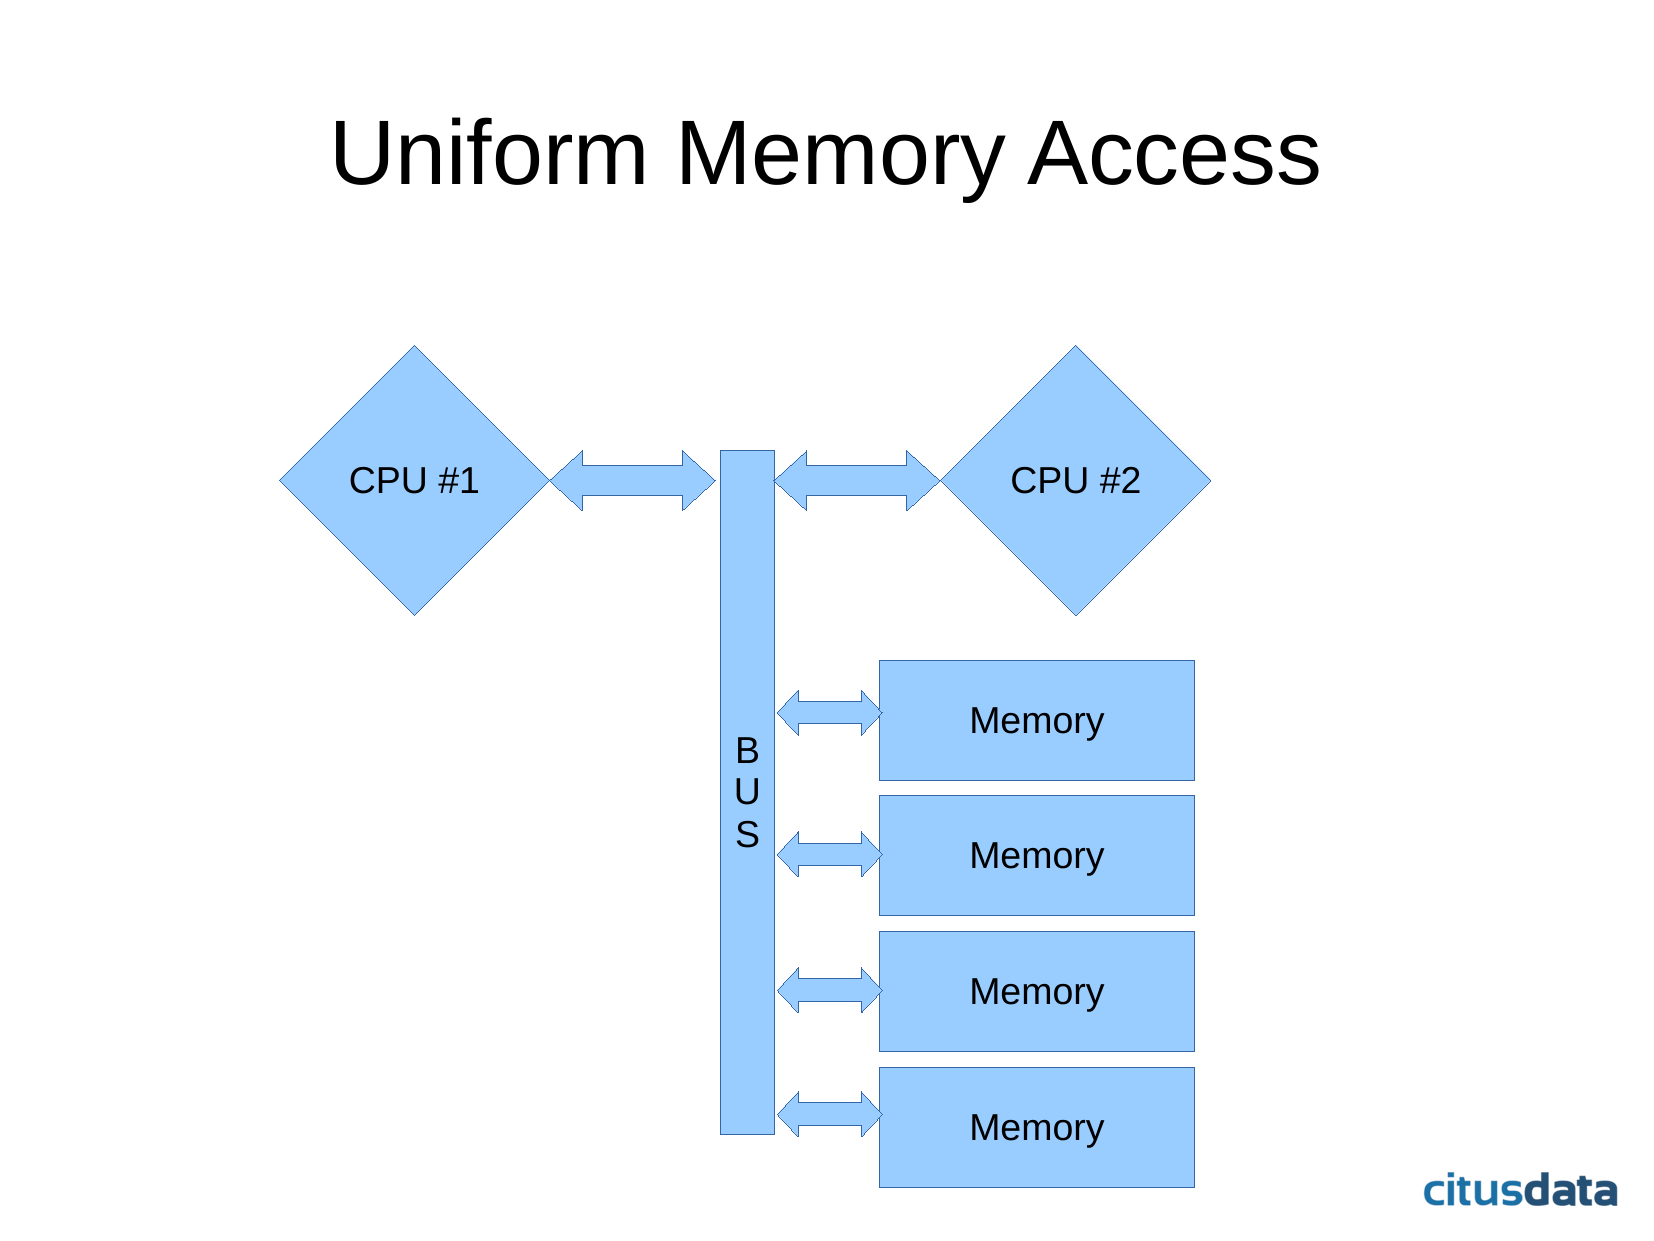

# Uniform Memory Access
CPU #1
CPU #2
B
U
S
Memory
Memory
Memory
Memory